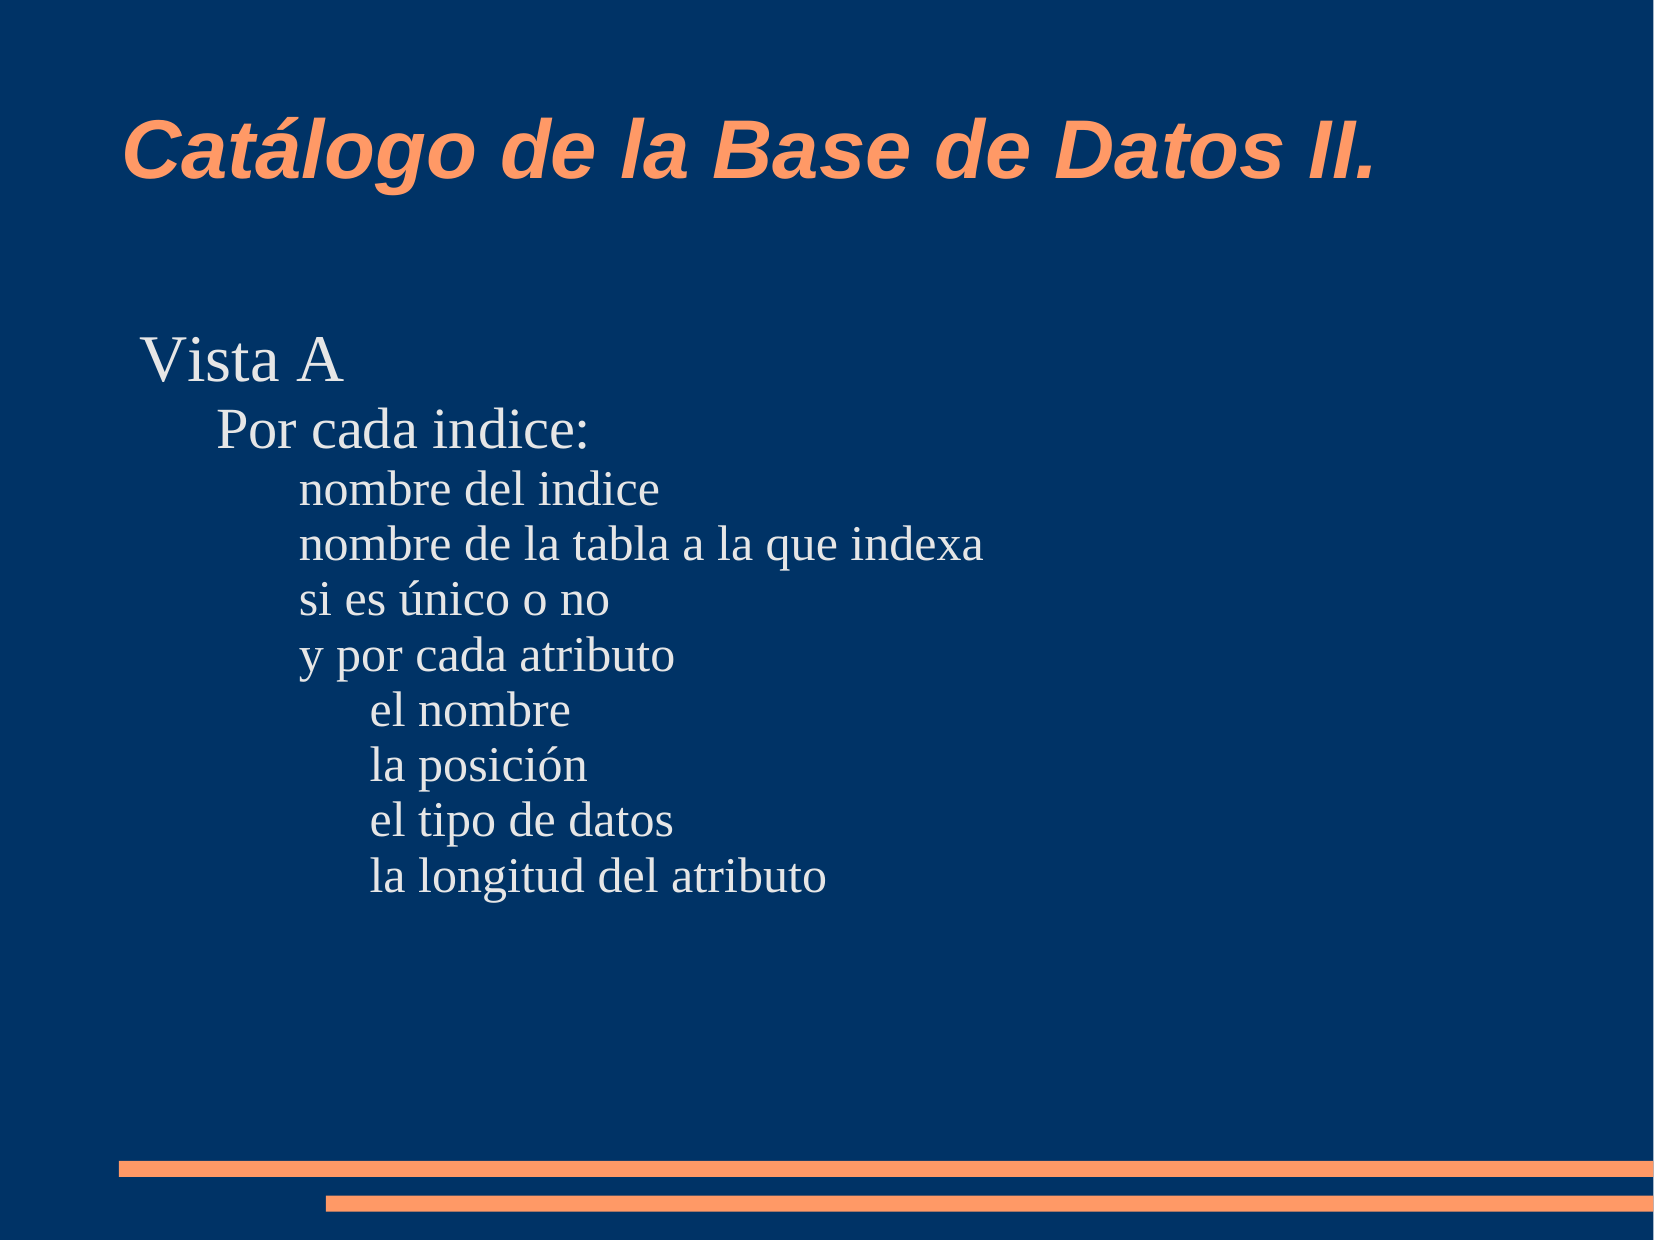

# Catálogo de la Base de Datos II.
Vista A
Por cada indice:
nombre del indice
nombre de la tabla a la que indexa
si es único o no
y por cada atributo
el nombre
la posición
el tipo de datos
la longitud del atributo